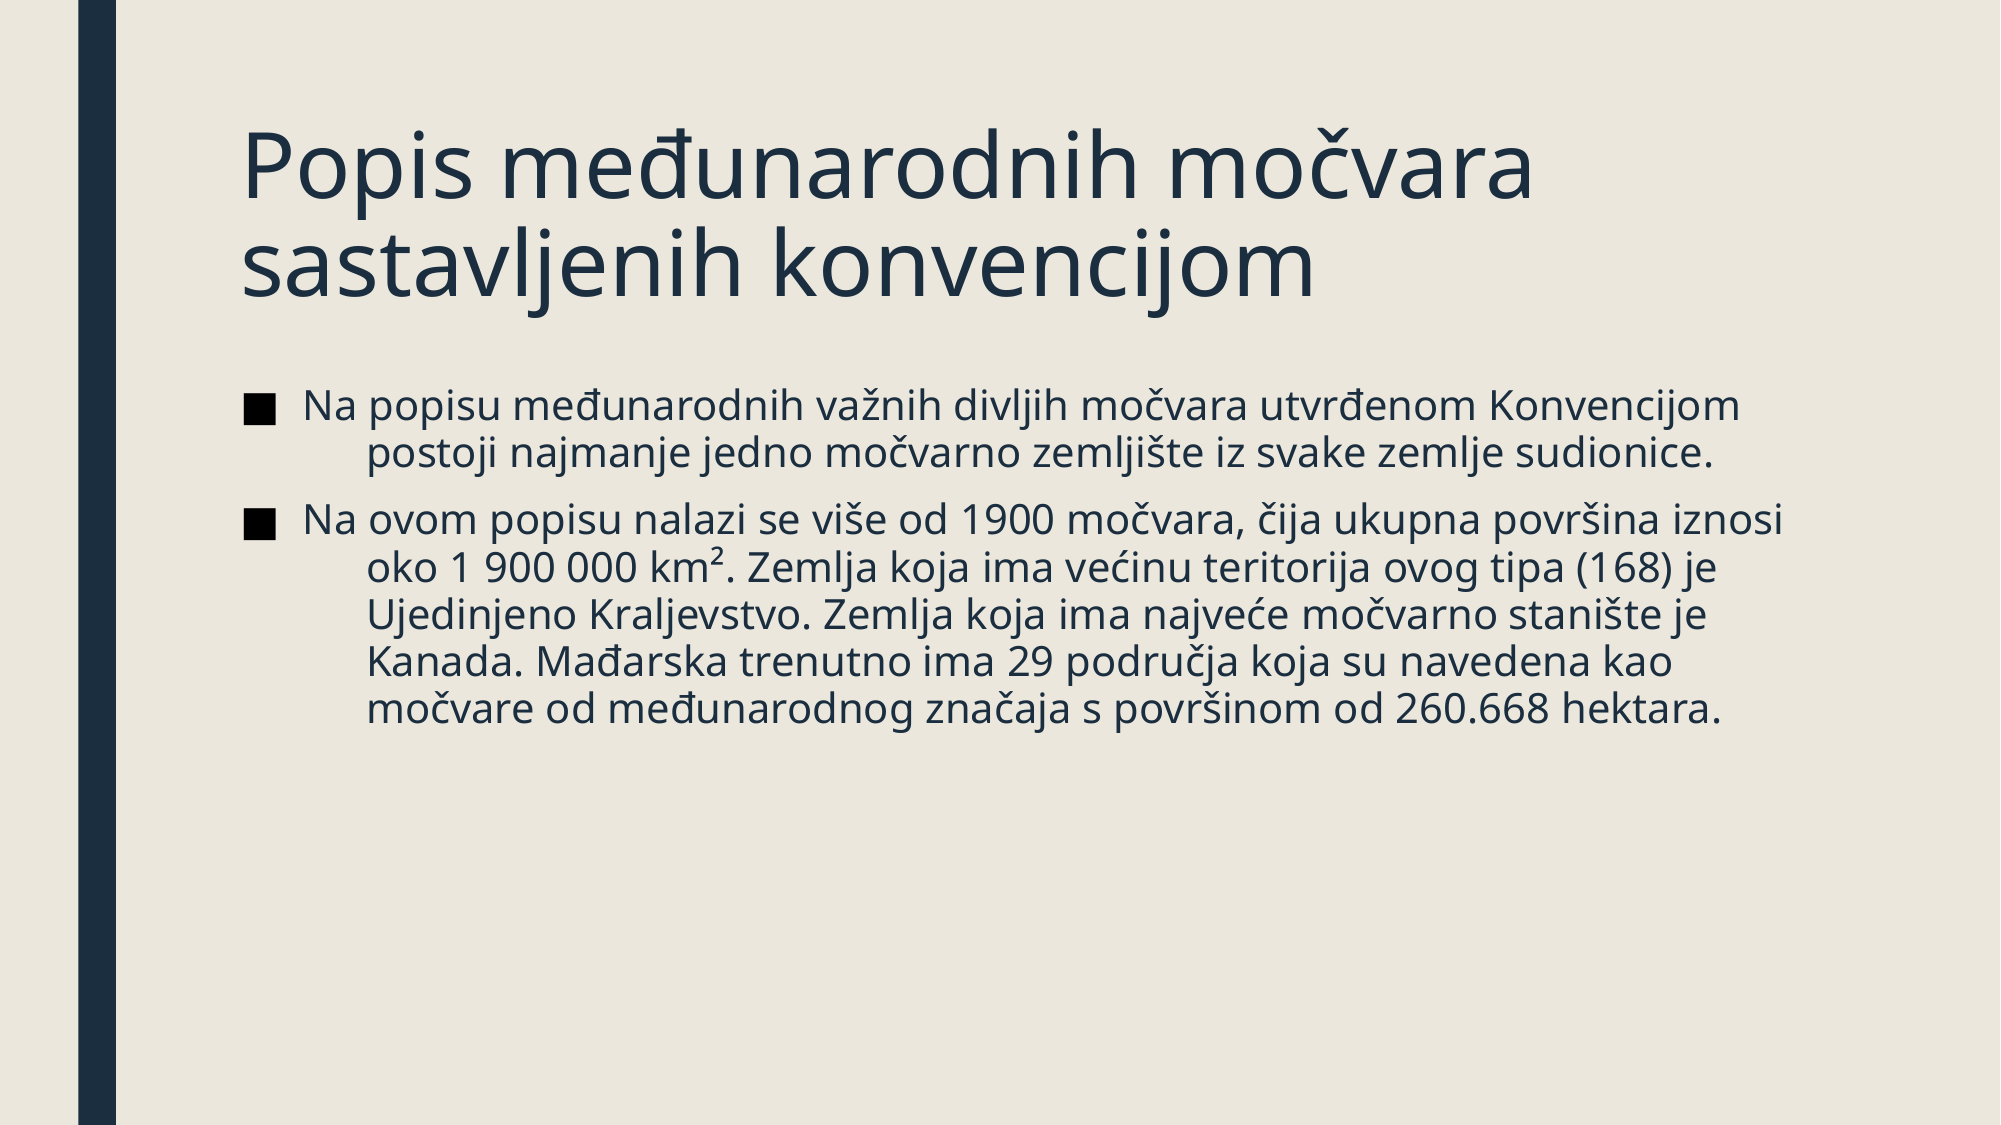

# Popis međunarodnih močvara sastavljenih konvencijom
Na popisu međunarodnih važnih divljih močvara utvrđenom Konvencijom postoji najmanje jedno močvarno zemljište iz svake zemlje sudionice.
Na ovom popisu nalazi se više od 1900 močvara, čija ukupna površina iznosi oko 1 900 000 km². Zemlja koja ima većinu teritorija ovog tipa (168) je Ujedinjeno Kraljevstvo. Zemlja koja ima najveće močvarno stanište je Kanada. Mađarska trenutno ima 29 područja koja su navedena kao močvare od međunarodnog značaja s površinom od 260.668 hektara.